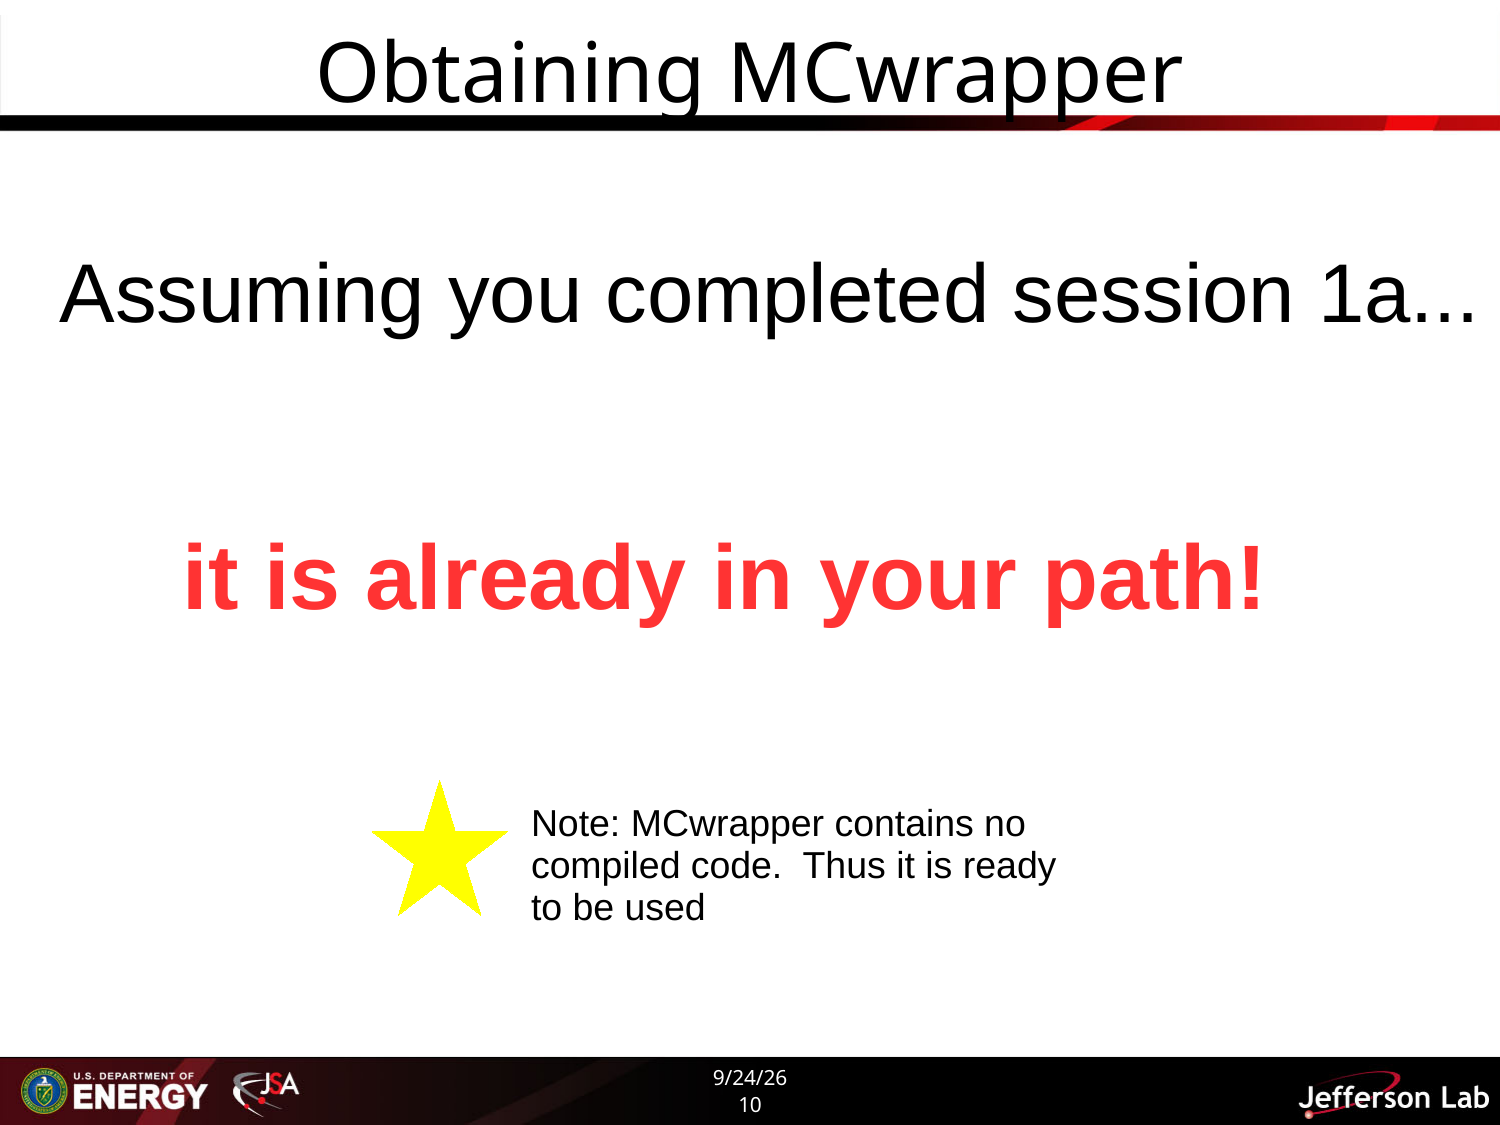

# Obtaining MCwrapper
Assuming you completed session 1a...
 it is already in your path!
Note: MCwrapper contains no compiled code. Thus it is ready to be used